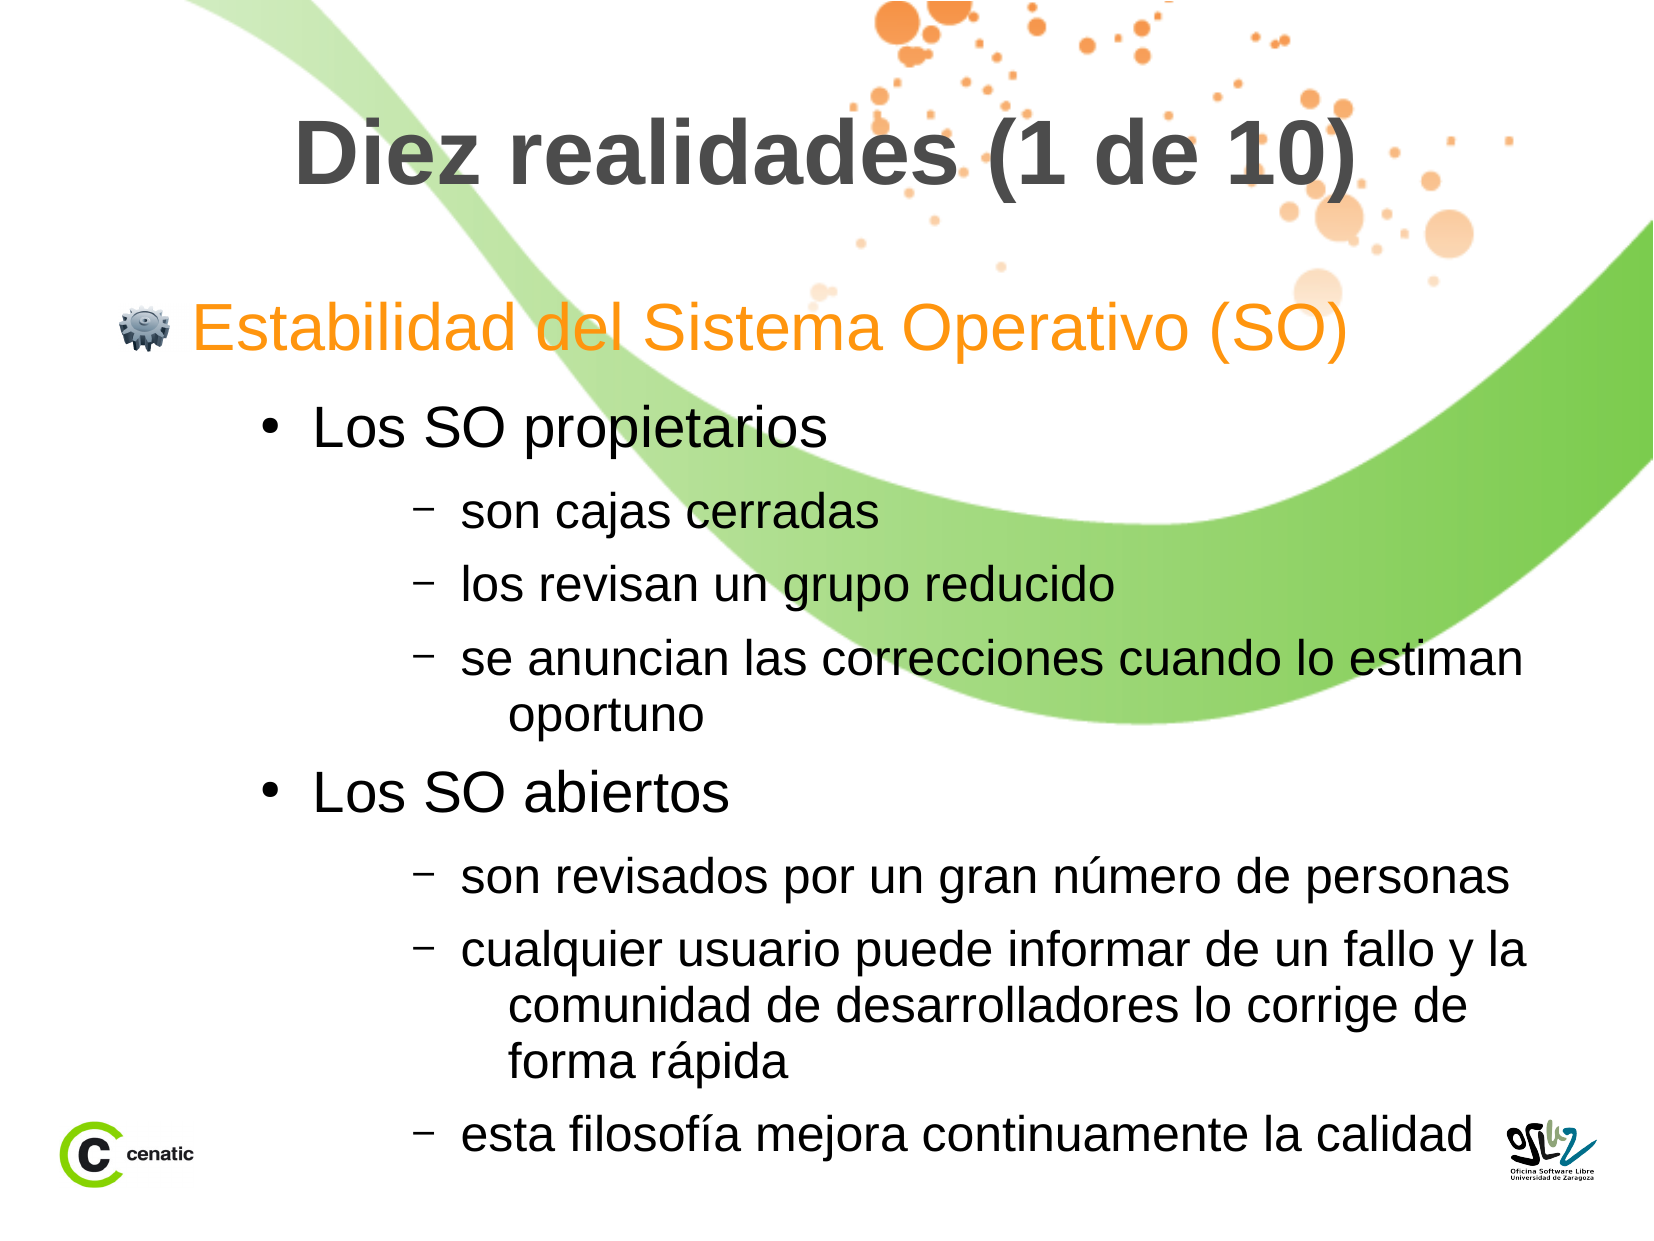

# Diez realidades (1 de 10)
Estabilidad del Sistema Operativo (SO)
Los SO propietarios
son cajas cerradas
los revisan un grupo reducido
se anuncian las correcciones cuando lo estiman oportuno
Los SO abiertos
son revisados por un gran número de personas
cualquier usuario puede informar de un fallo y la comunidad de desarrolladores lo corrige de forma rápida
esta filosofía mejora continuamente la calidad